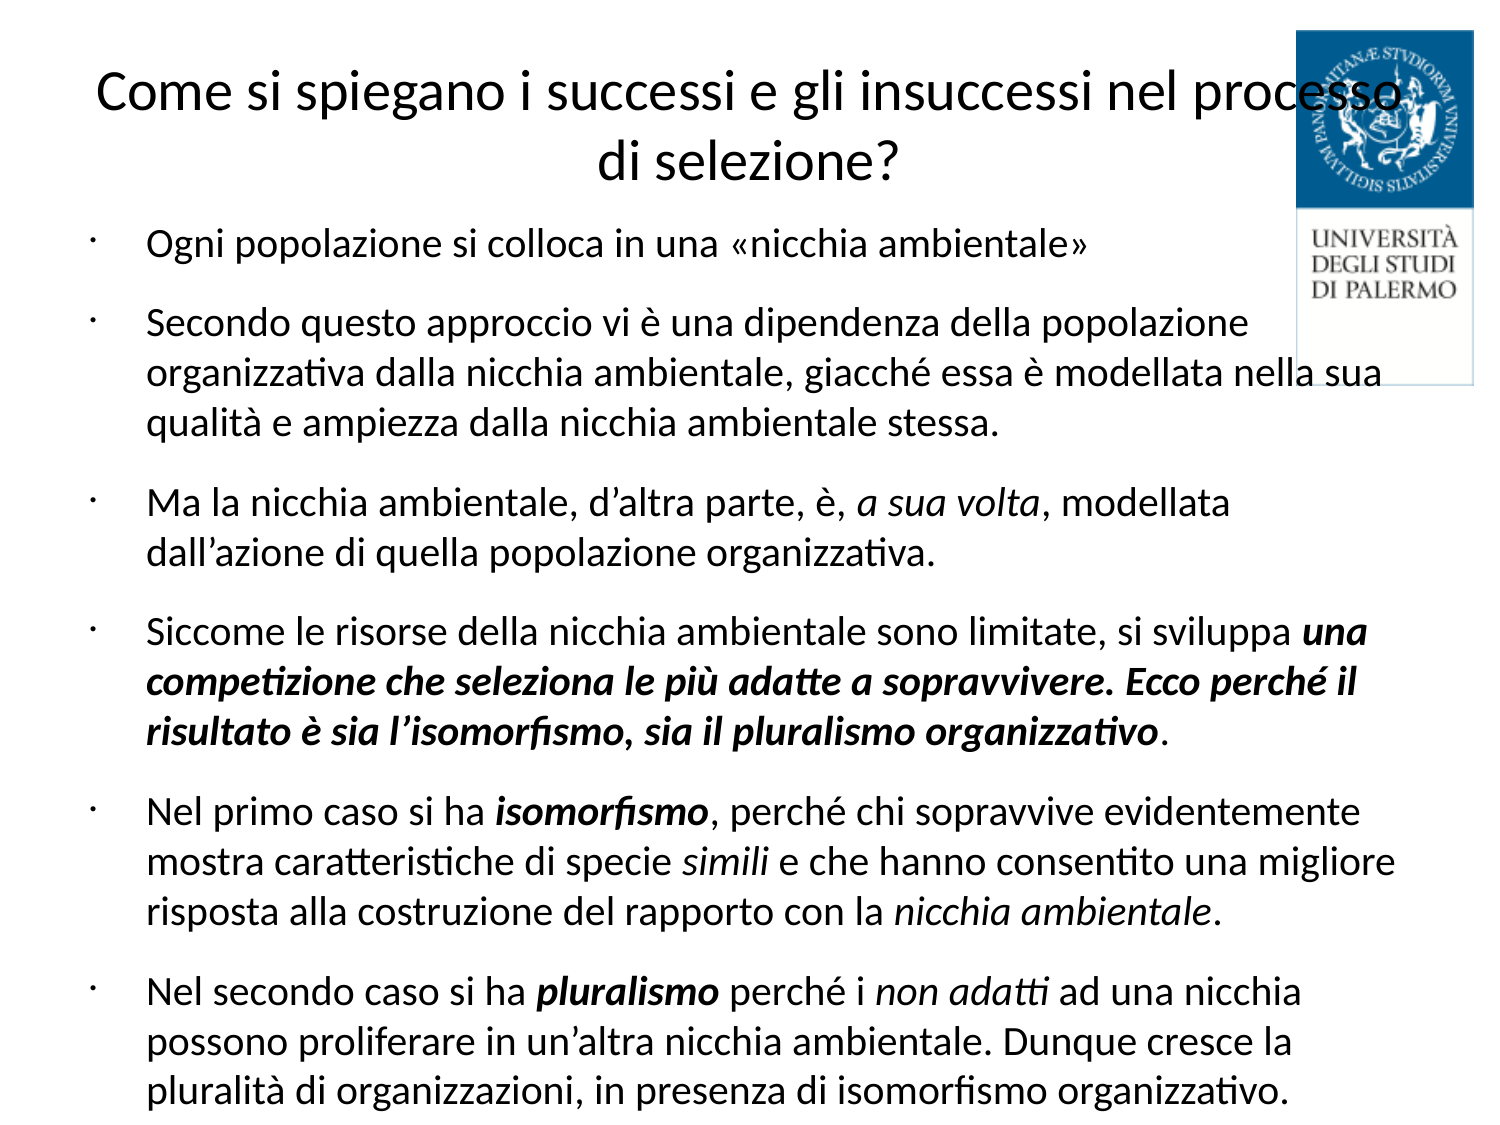

# Come si spiegano i successi e gli insuccessi nel processo di selezione?
Ogni popolazione si colloca in una «nicchia ambientale»
Secondo questo approccio vi è una dipendenza della popolazione organizzativa dalla nicchia ambientale, giacché essa è modellata nella sua qualità e ampiezza dalla nicchia ambientale stessa.
Ma la nicchia ambientale, d’altra parte, è, a sua volta, modellata dall’azione di quella popolazione organizzativa.
Siccome le risorse della nicchia ambientale sono limitate, si sviluppa una competizione che seleziona le più adatte a sopravvivere. Ecco perché il risultato è sia l’isomorfismo, sia il pluralismo organizzativo.
Nel primo caso si ha isomorfismo, perché chi sopravvive evidentemente mostra caratteristiche di specie simili e che hanno consentito una migliore risposta alla costruzione del rapporto con la nicchia ambientale.
Nel secondo caso si ha pluralismo perché i non adatti ad una nicchia possono proliferare in un’altra nicchia ambientale. Dunque cresce la pluralità di organizzazioni, in presenza di isomorfismo organizzativo.